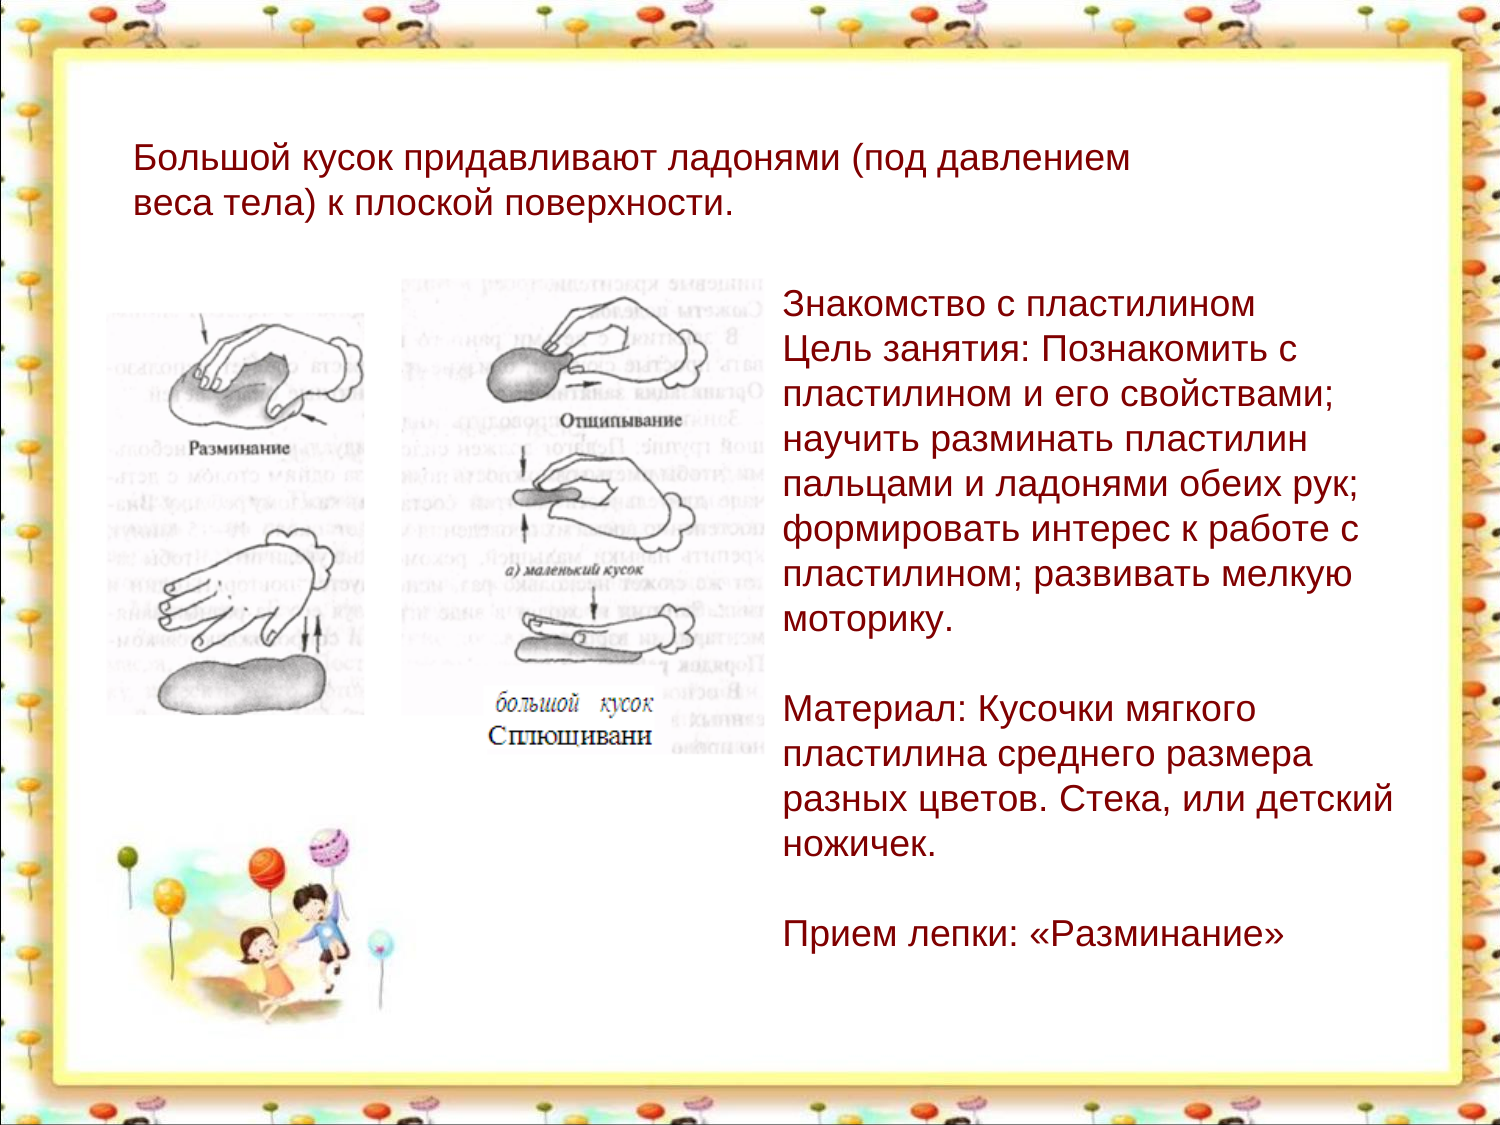

Большой кусок придавливают ладонями (под давлением веса тела) к плоской поверхности.
Знакомство с пластилином
Цель занятия: Познакомить с пластилином и его свойствами; научить разминать пластилин пальцами и ладонями обеих рук; формировать интерес к работе с пластилином; развивать мелкую моторику.
Материал: Кусочки мягкого пластилина среднего размера разных цветов. Стека, или детский ножичек.
Прием лепки: «Разминание»